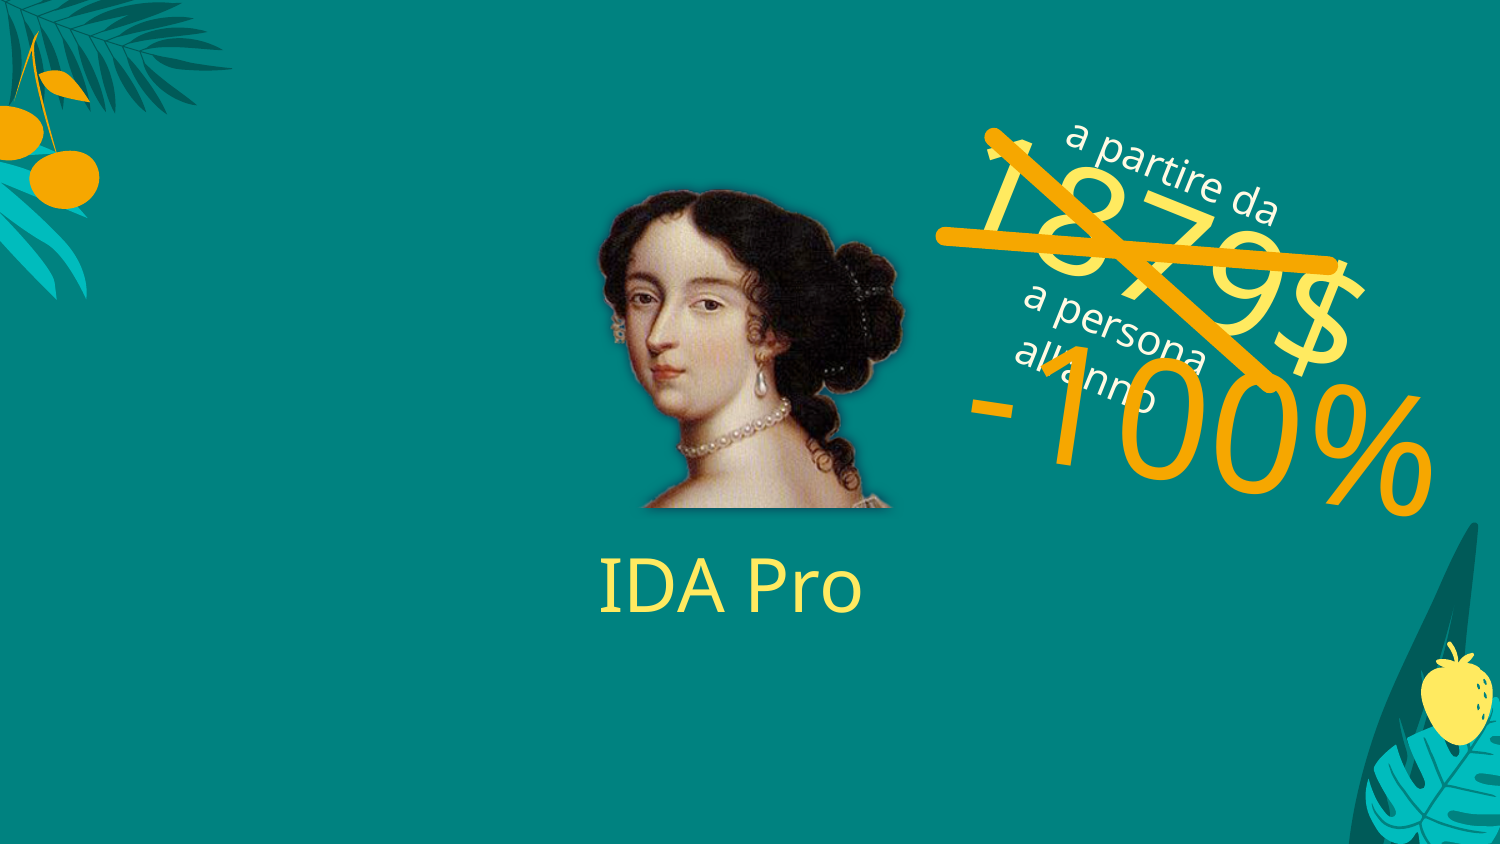

1879$
a partire da
-100%
a persona
all’anno
IDA Pro